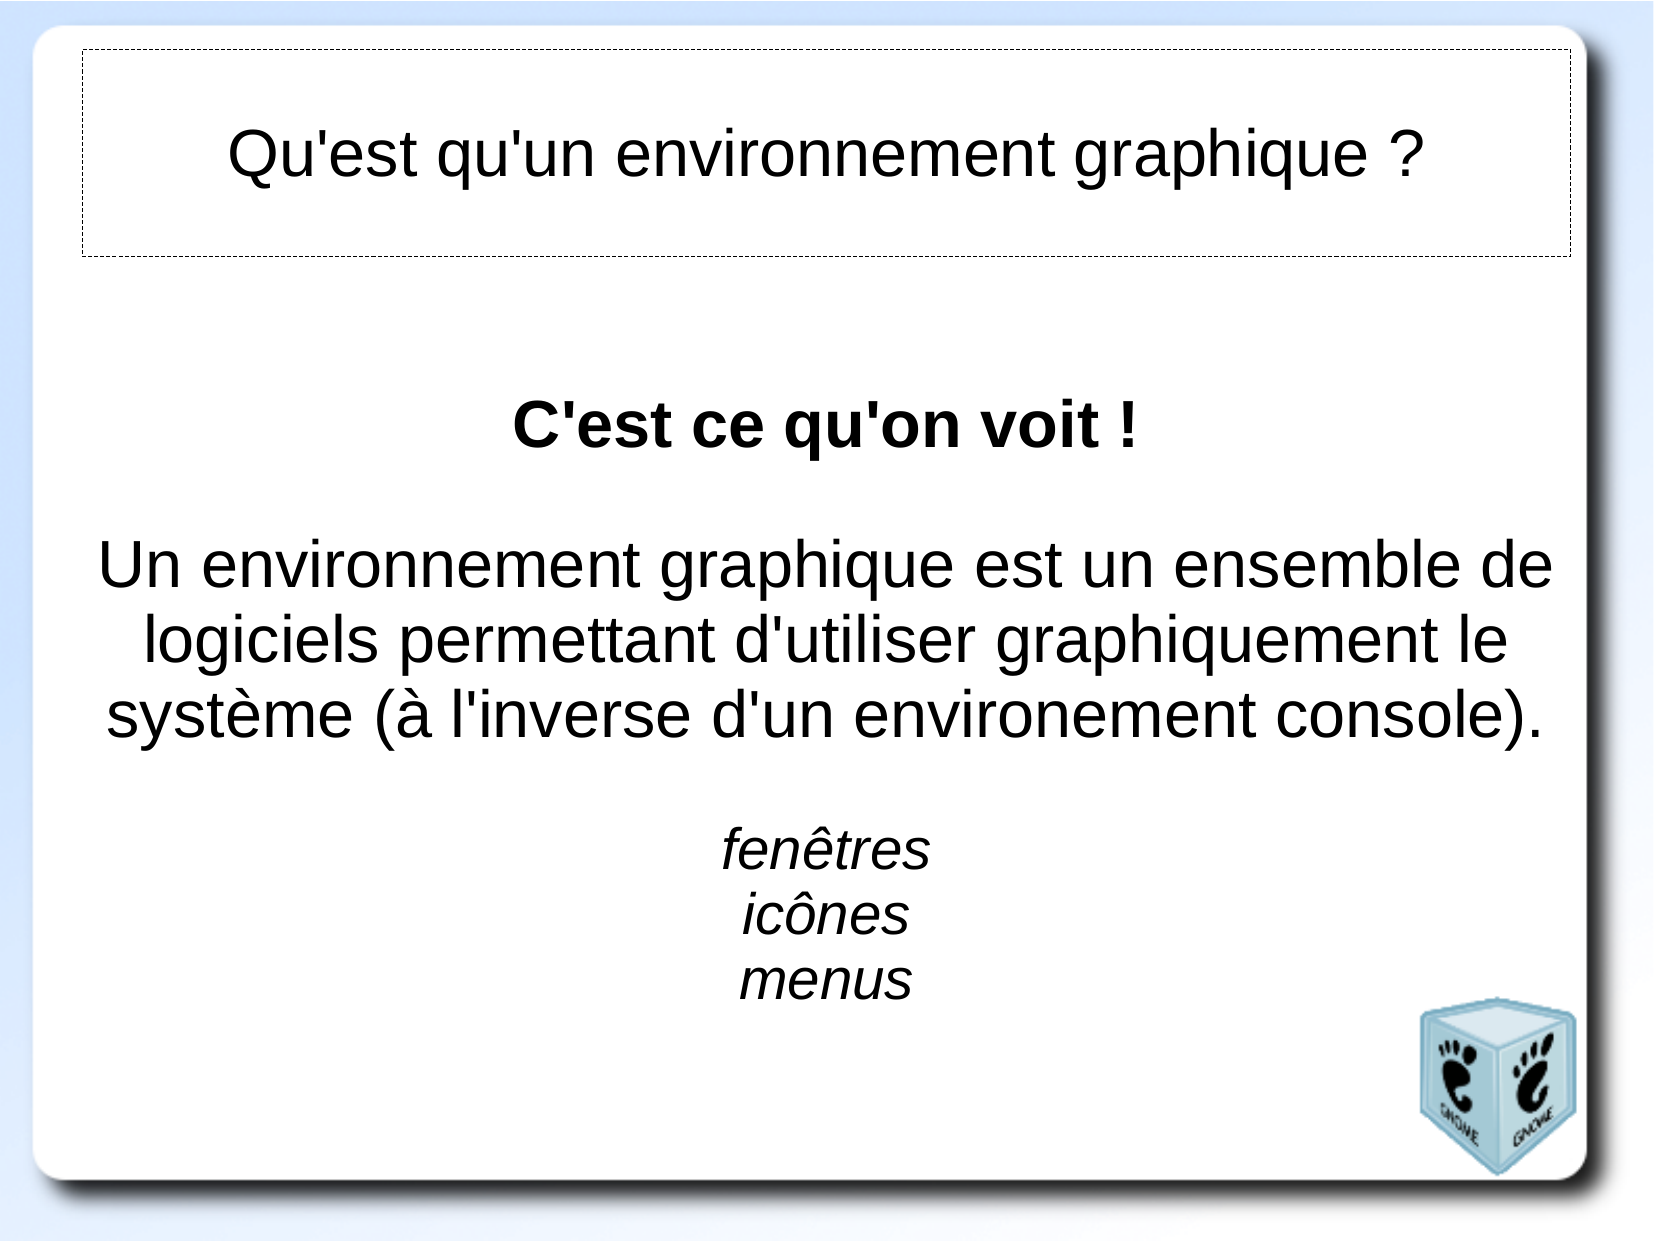

# Qu'est qu'un environnement graphique ?
C'est ce qu'on voit !
Un environnement graphique est un ensemble de logiciels permettant d'utiliser graphiquement le système (à l'inverse d'un environement console).
fenêtres
icônes
menus